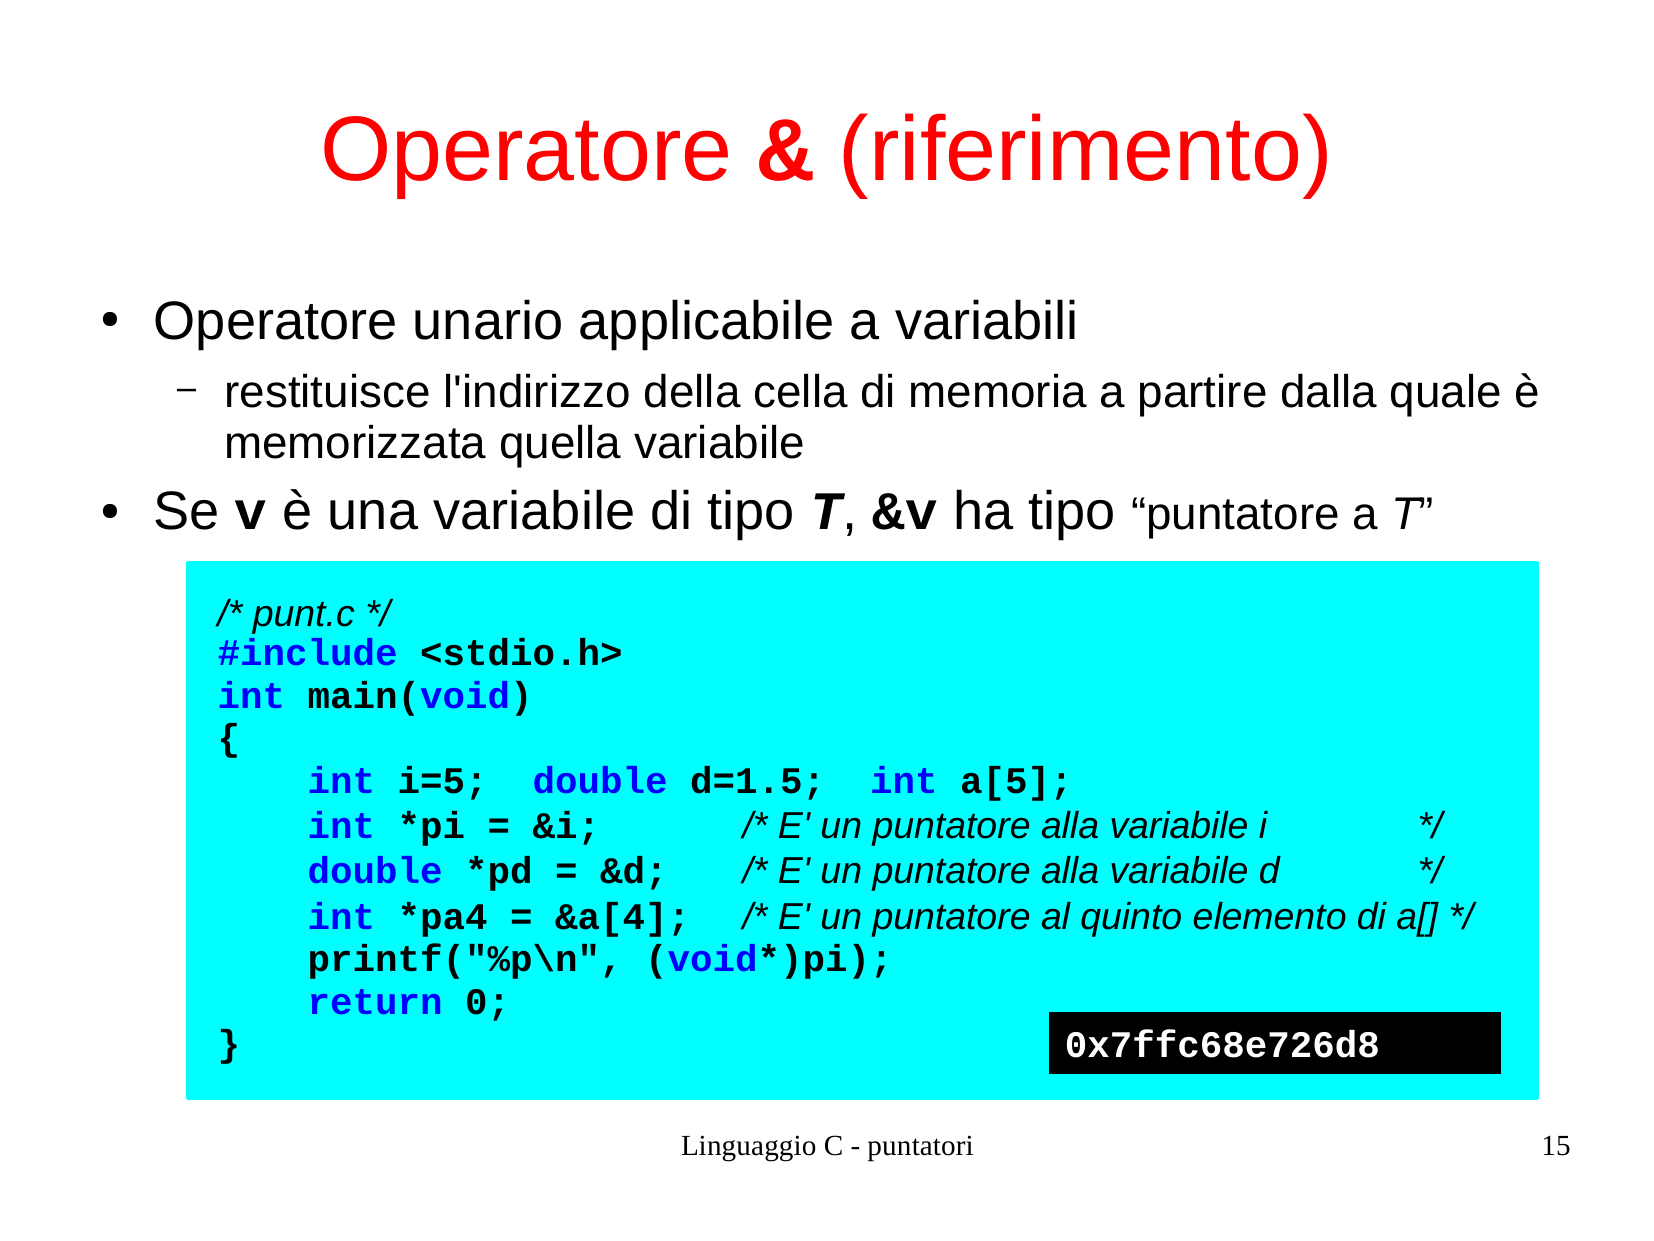

# Operatore & (riferimento)
Operatore unario applicabile a variabili
restituisce l'indirizzo della cella di memoria a partire dalla quale è memorizzata quella variabile
Se v è una variabile di tipo T, &v ha tipo “puntatore a T”
/* punt.c */
#include <stdio.h>
int main(void)
{
 int i=5; double d=1.5; int a[5];
 int *pi = &i; 		/* E' un puntatore alla variabile i 		*/
 double *pd = &d; 	/* E' un puntatore alla variabile d 		*/
 int *pa4 = &a[4]; 	/* E' un puntatore al quinto elemento di a[] */
 printf("%p\n", (void*)pi);
 return 0;
}
0x7ffc68e726d8
Linguaggio C - puntatori
15